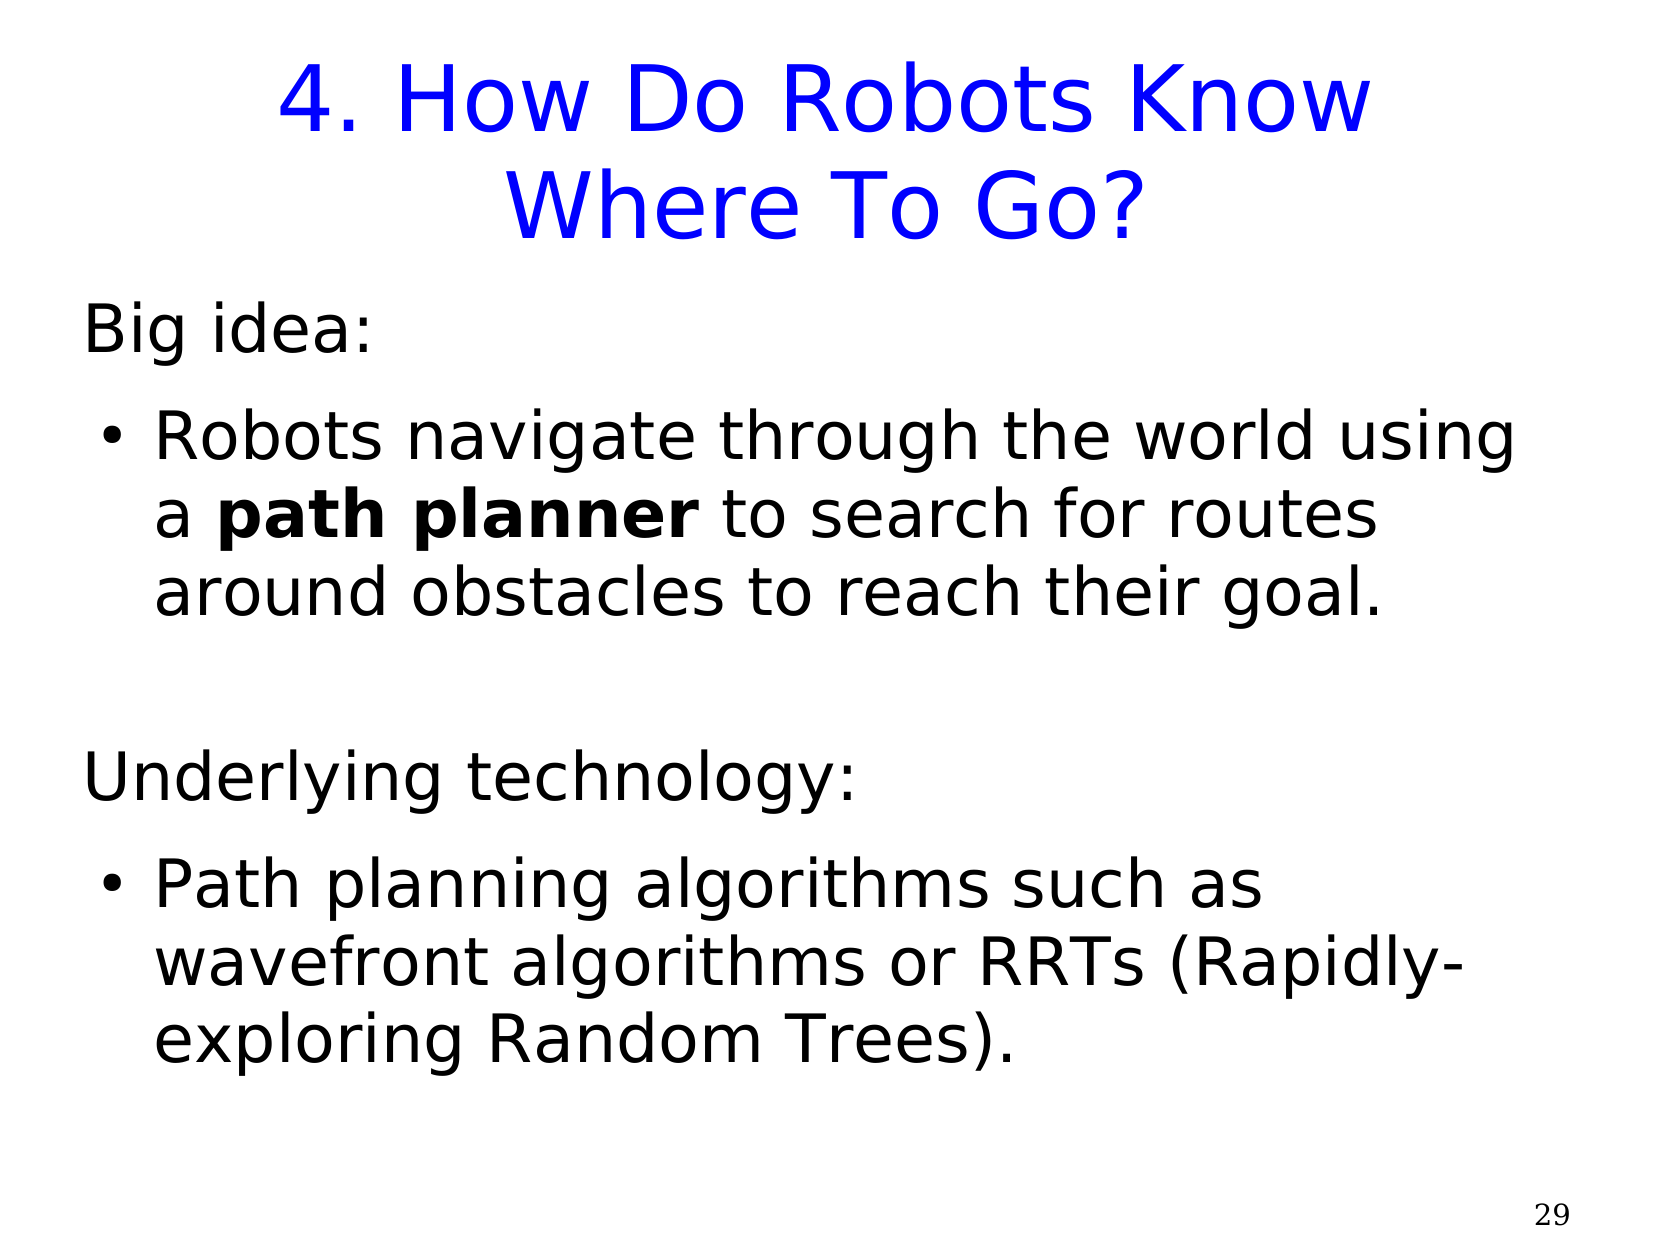

# 4. How Do Robots Know Where To Go?
Big idea:
Robots navigate through the world using a path planner to search for routes around obstacles to reach their goal.
Underlying technology:
Path planning algorithms such as wavefront algorithms or RRTs (Rapidly-exploring Random Trees).
29